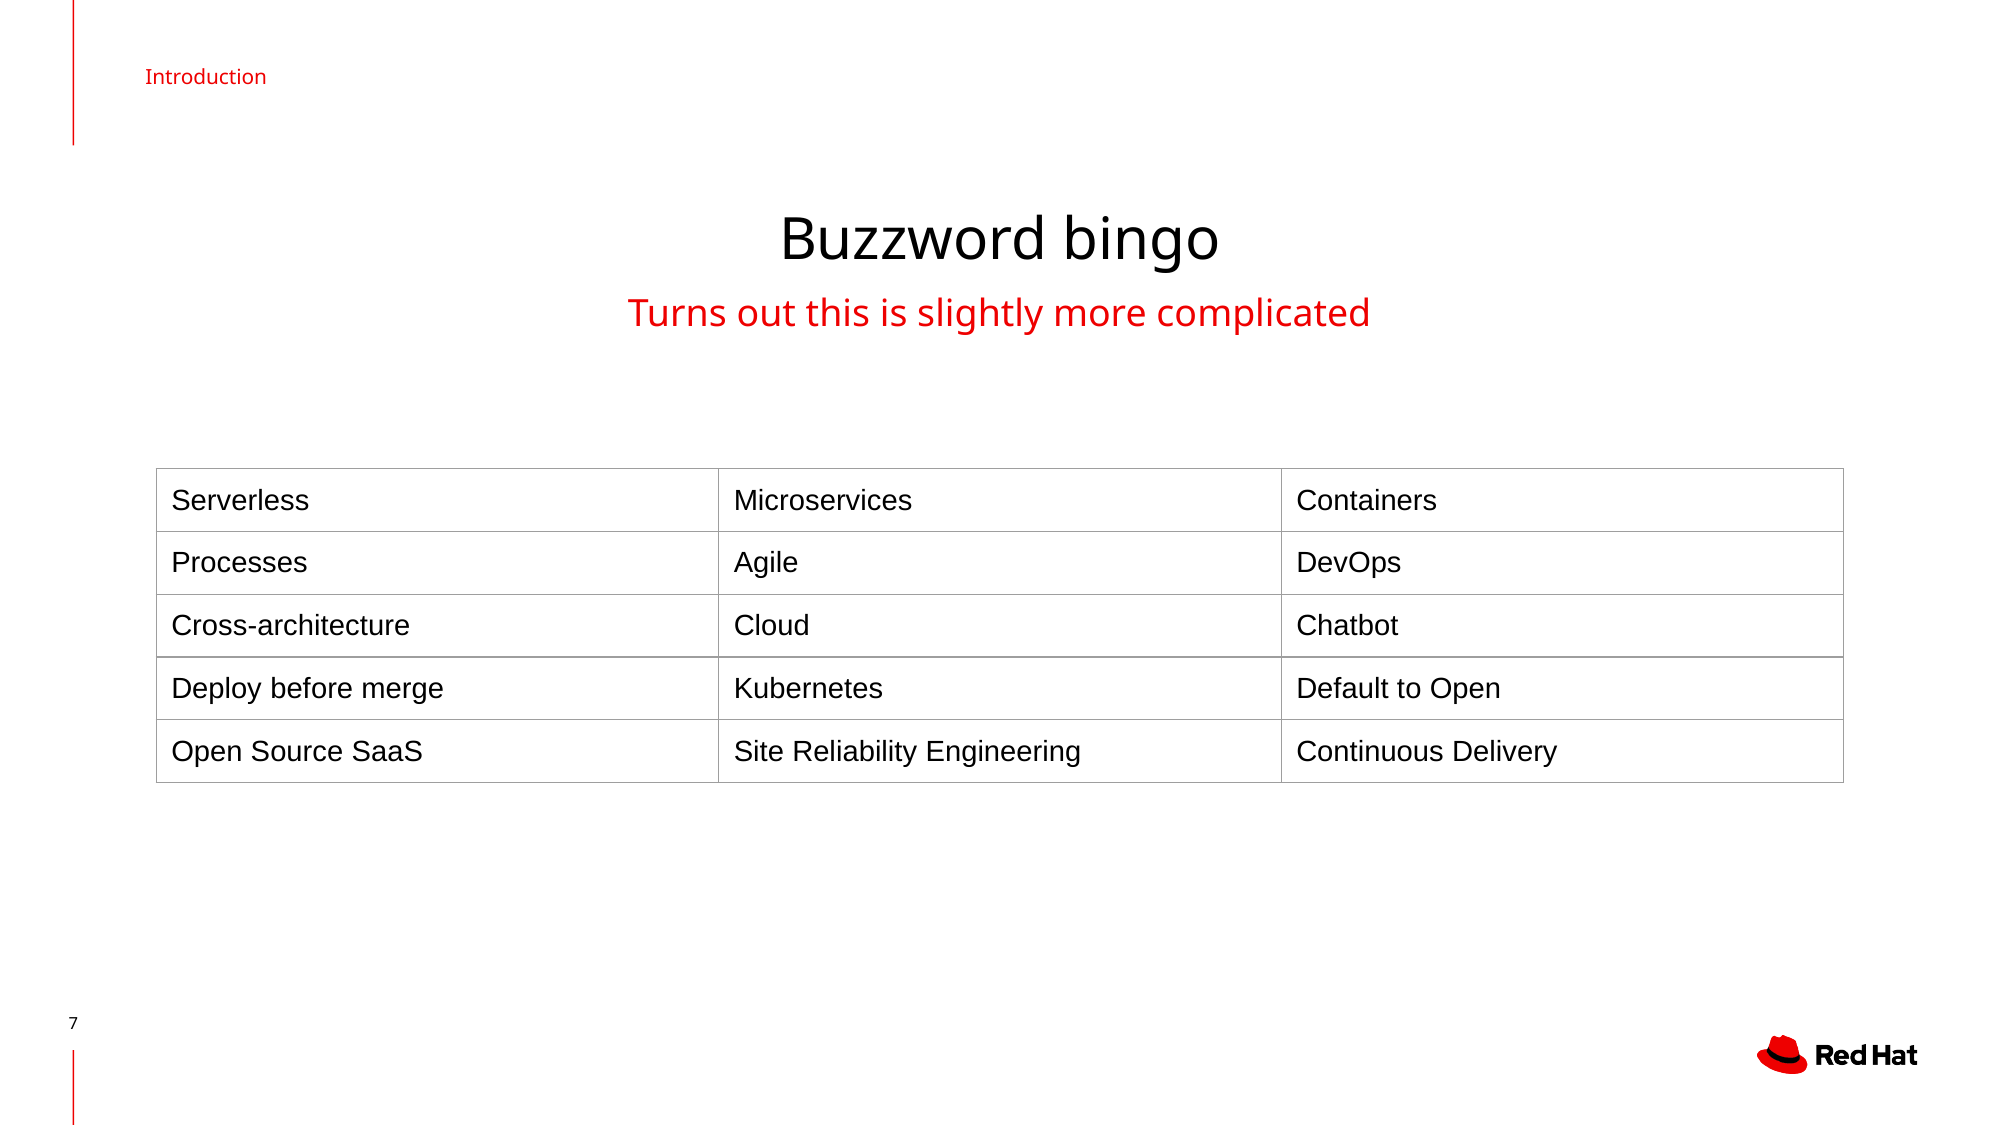

# Introduction
Buzzword bingo
Turns out this is slightly more complicated
| Serverless | Microservices | Containers |
| --- | --- | --- |
| Processes | Agile | DevOps |
| Cross-architecture | Cloud | Chatbot |
| Deploy before merge | Kubernetes | Default to Open |
| Open Source SaaS | Site Reliability Engineering | Continuous Delivery |